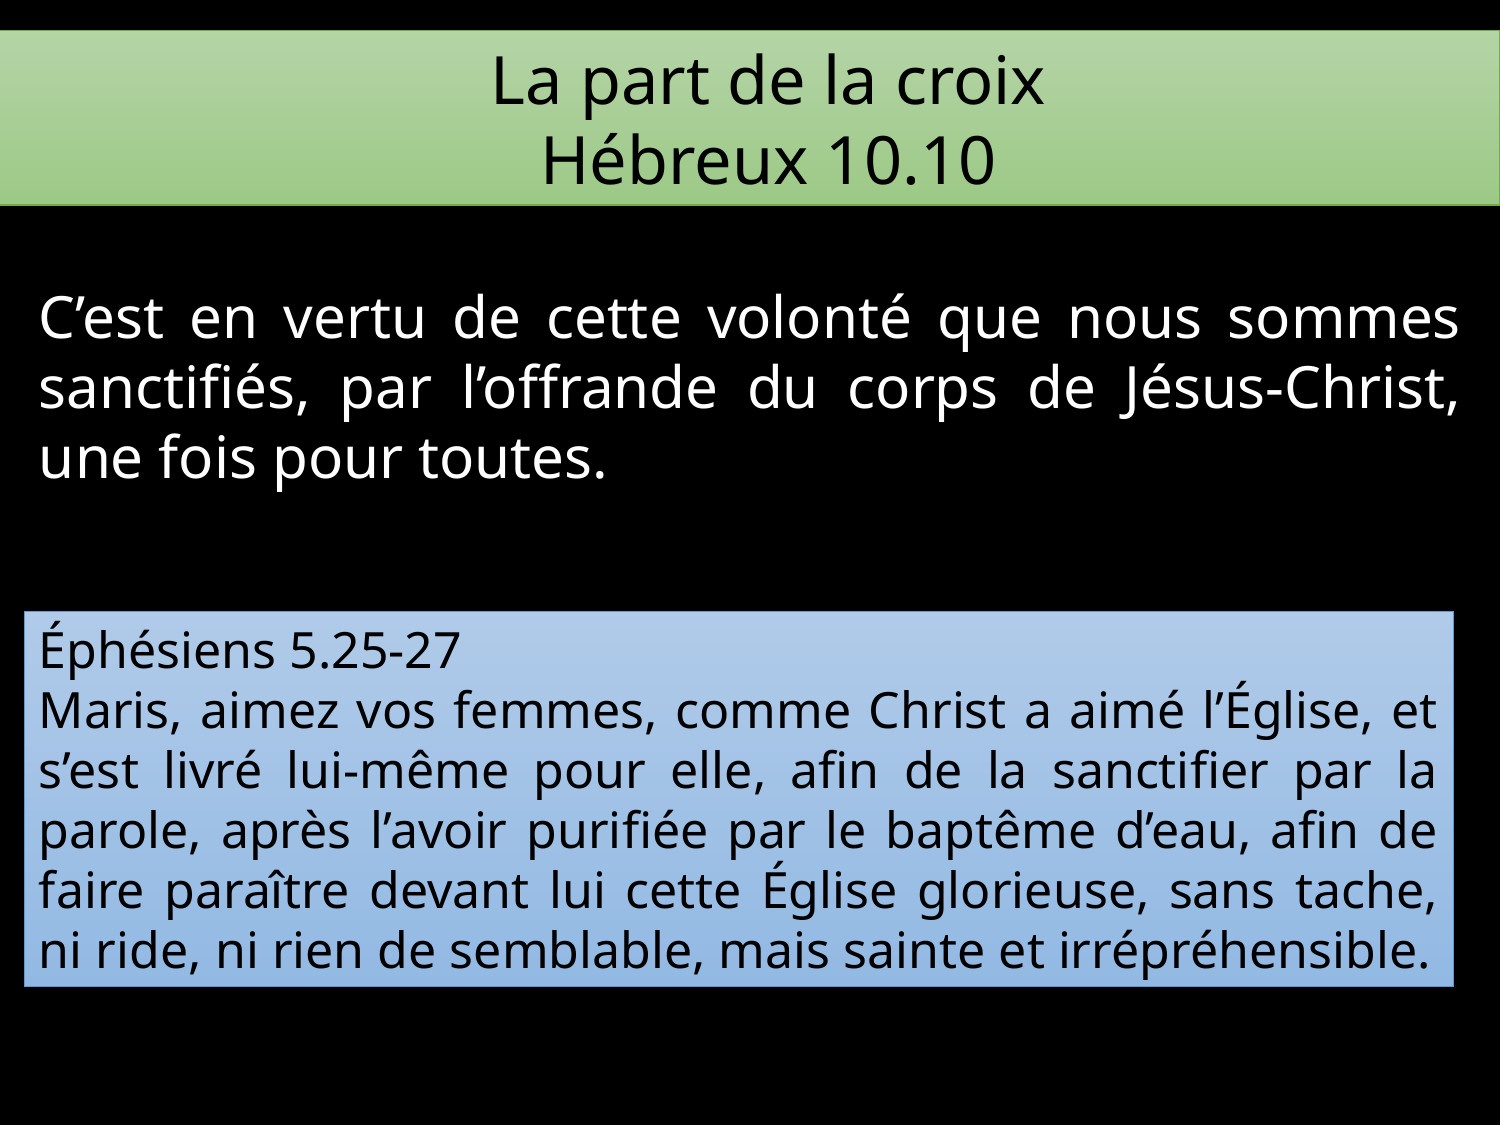

La part de la croix
Hébreux 10.10
C’est en vertu de cette volonté que nous sommes sanctifiés, par l’offrande du corps de Jésus-Christ, une fois pour toutes.
Éphésiens 5.25-27
Maris, aimez vos femmes, comme Christ a aimé l’Église, et s’est livré lui-même pour elle, afin de la sanctifier par la parole, après l’avoir purifiée par le baptême d’eau, afin de faire paraître devant lui cette Église glorieuse, sans tache, ni ride, ni rien de semblable, mais sainte et irrépréhensible.